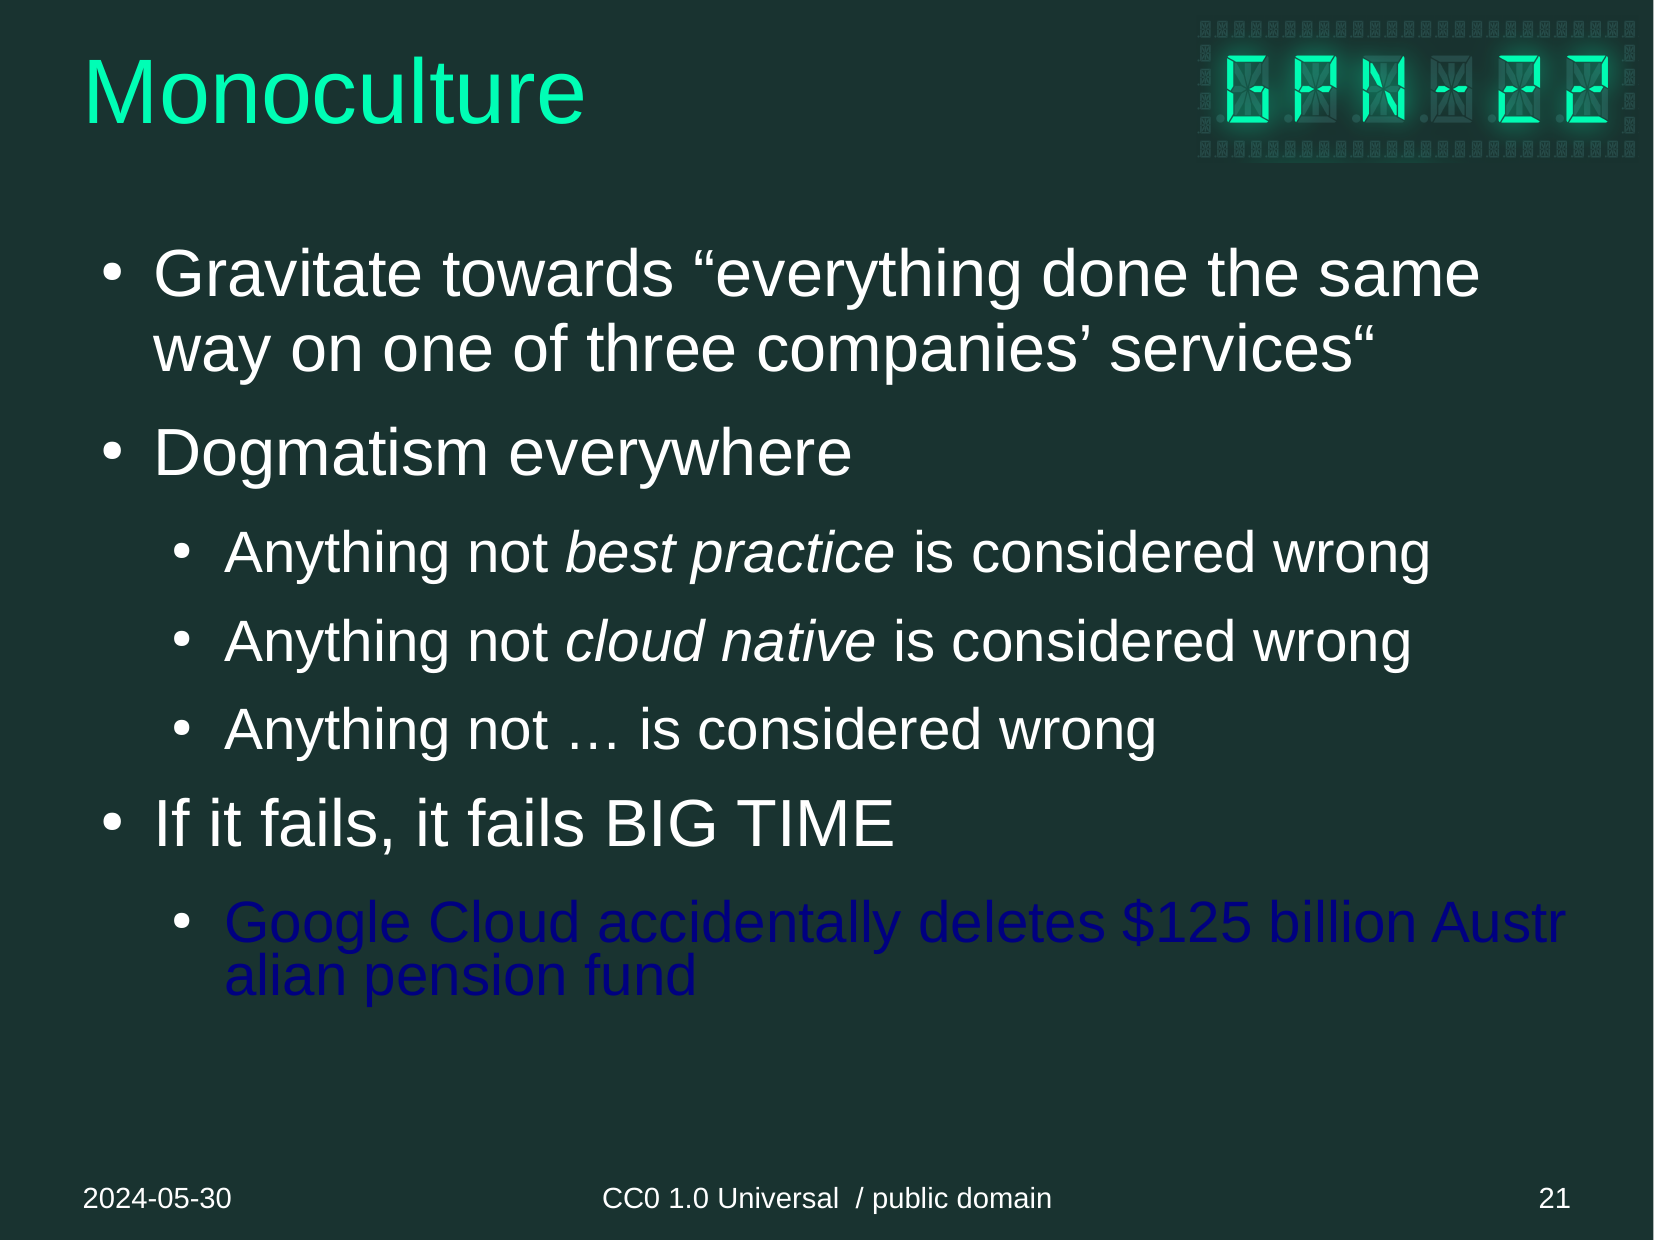

# Monoculture
Gravitate towards “everything done the same way on one of three companies’ services“
Dogmatism everywhere
Anything not best practice is considered wrong
Anything not cloud native is considered wrong
Anything not … is considered wrong
If it fails, it fails BIG TIME
Google Cloud accidentally deletes $125 billion Australian pension fund